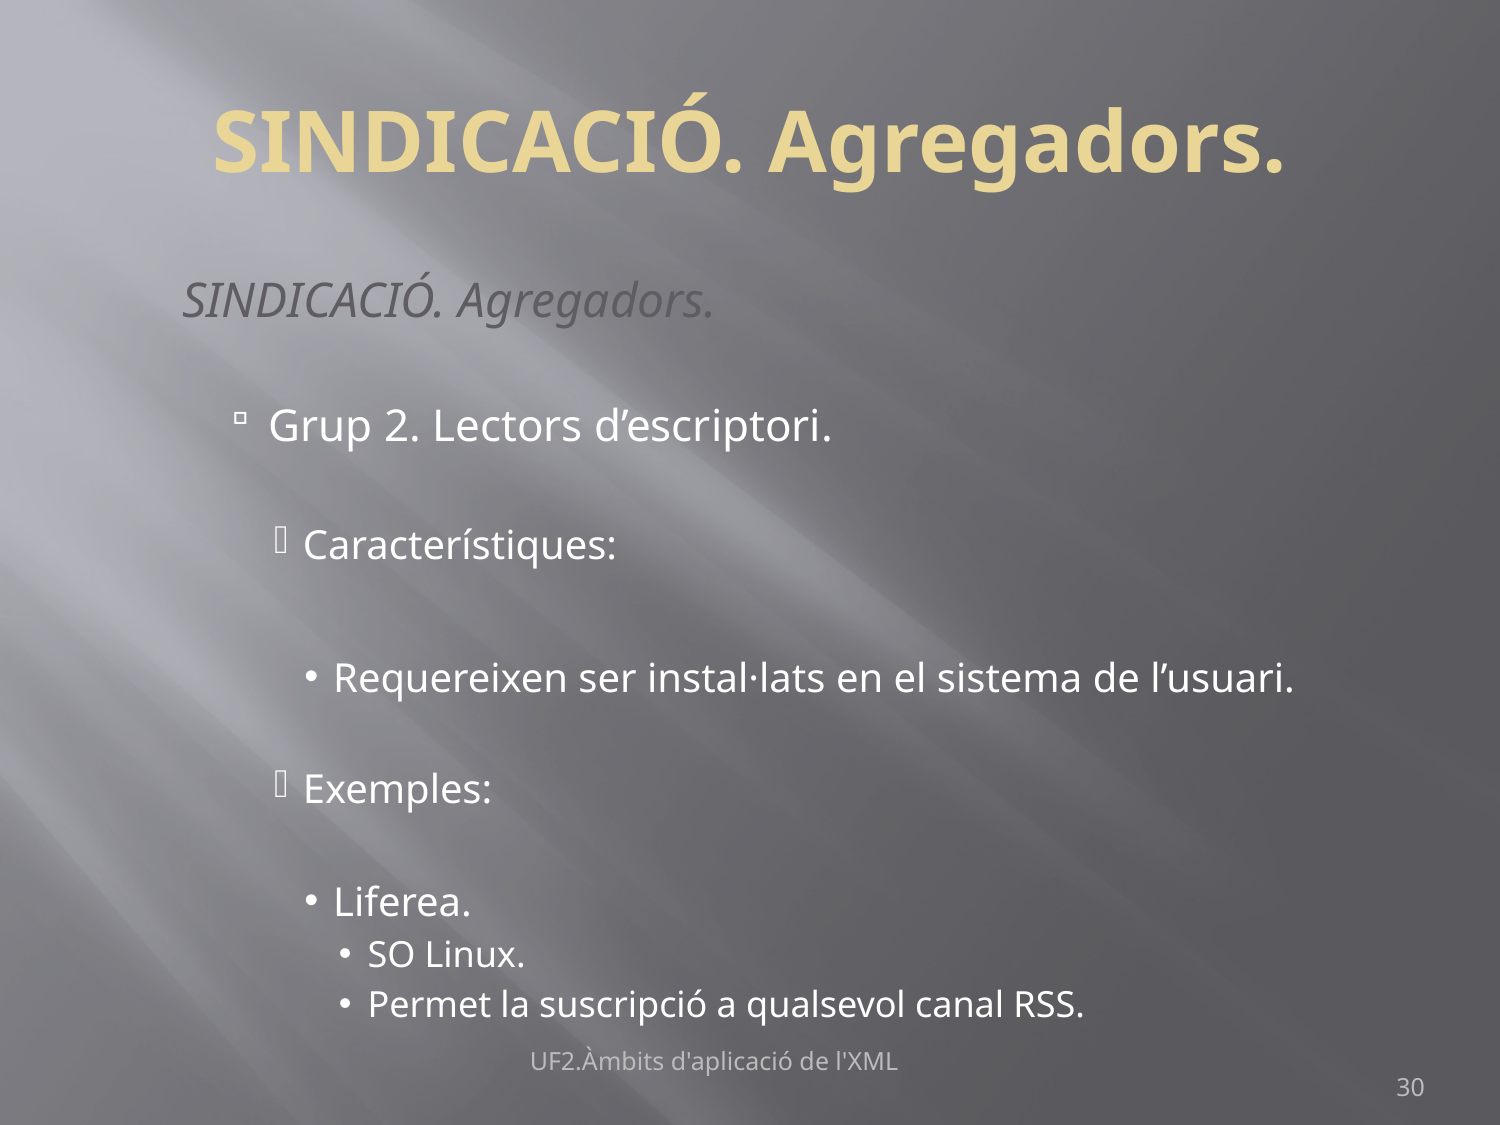

# SINDICACIÓ. Agregadors.
SINDICACIÓ. Agregadors.
Grup 2. Lectors d’escriptori.
Característiques:
Requereixen ser instal·lats en el sistema de l’usuari.
Exemples:
Liferea.
SO Linux.
Permet la suscripció a qualsevol canal RSS.
UF2.Àmbits d'aplicació de l'XML